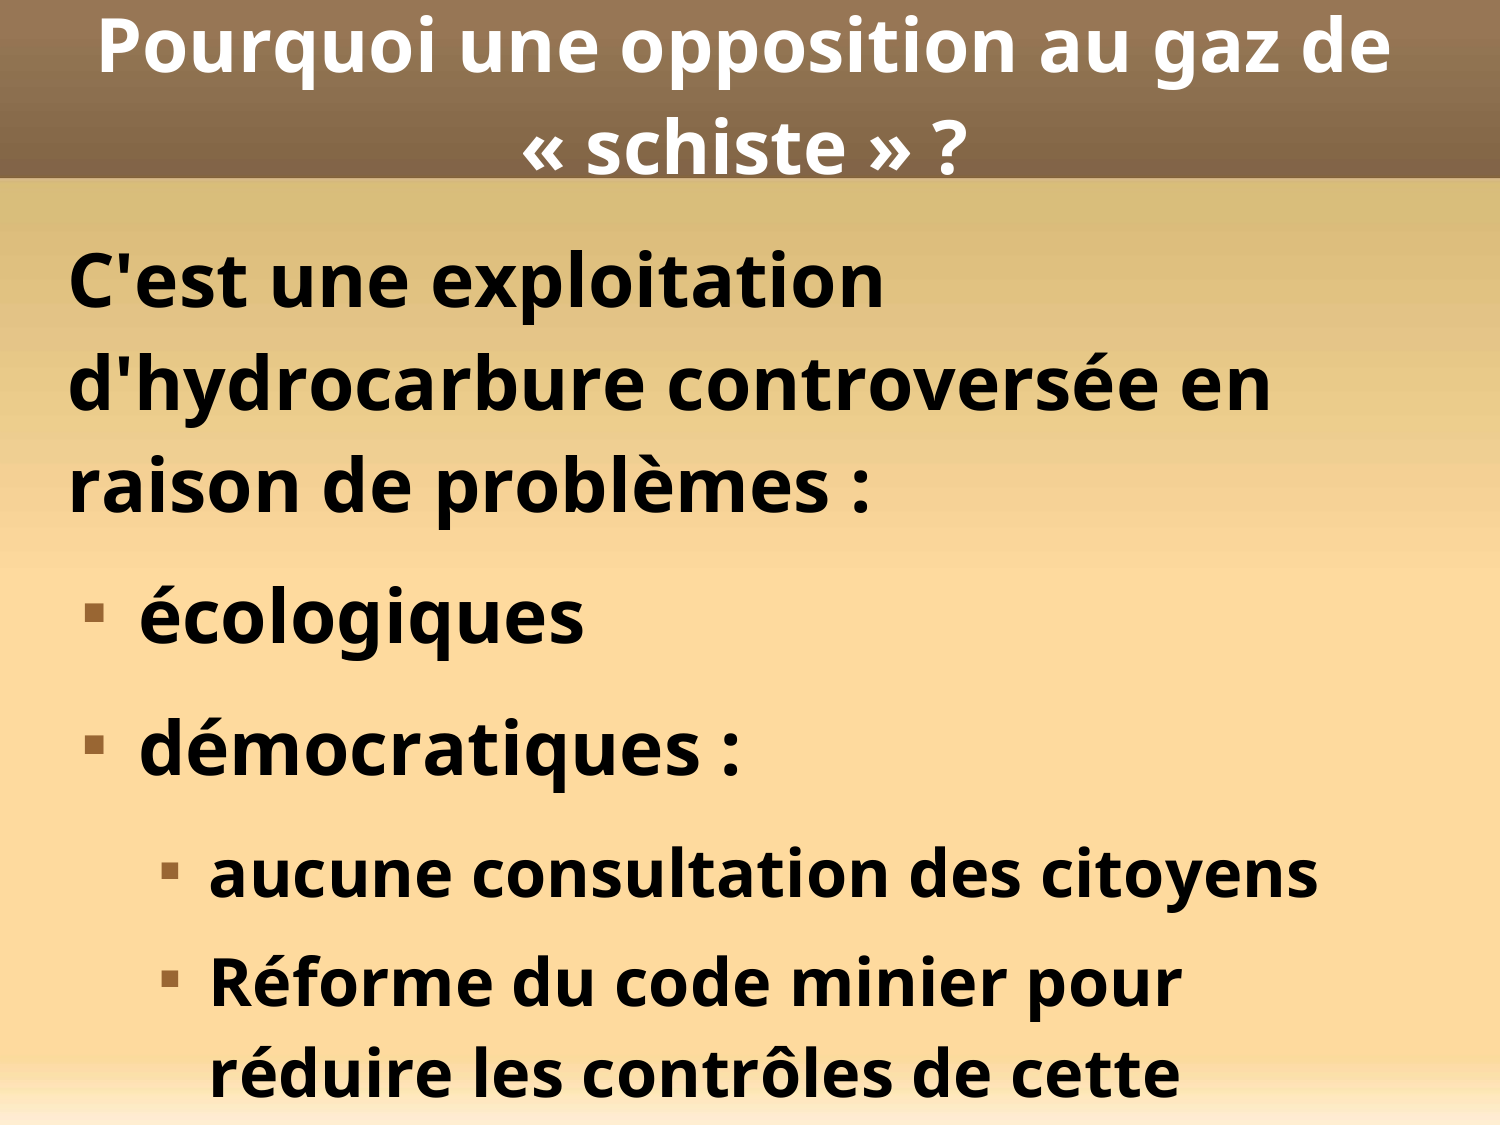

# Pourquoi une opposition au gaz de « schiste » ?
C'est une exploitation d'hydrocarbure controversée en raison de problèmes :
écologiques
démocratiques :
aucune consultation des citoyens
Réforme du code minier pour réduire les contrôles de cette exploitation, sans débat à l'Assemblée Nationale